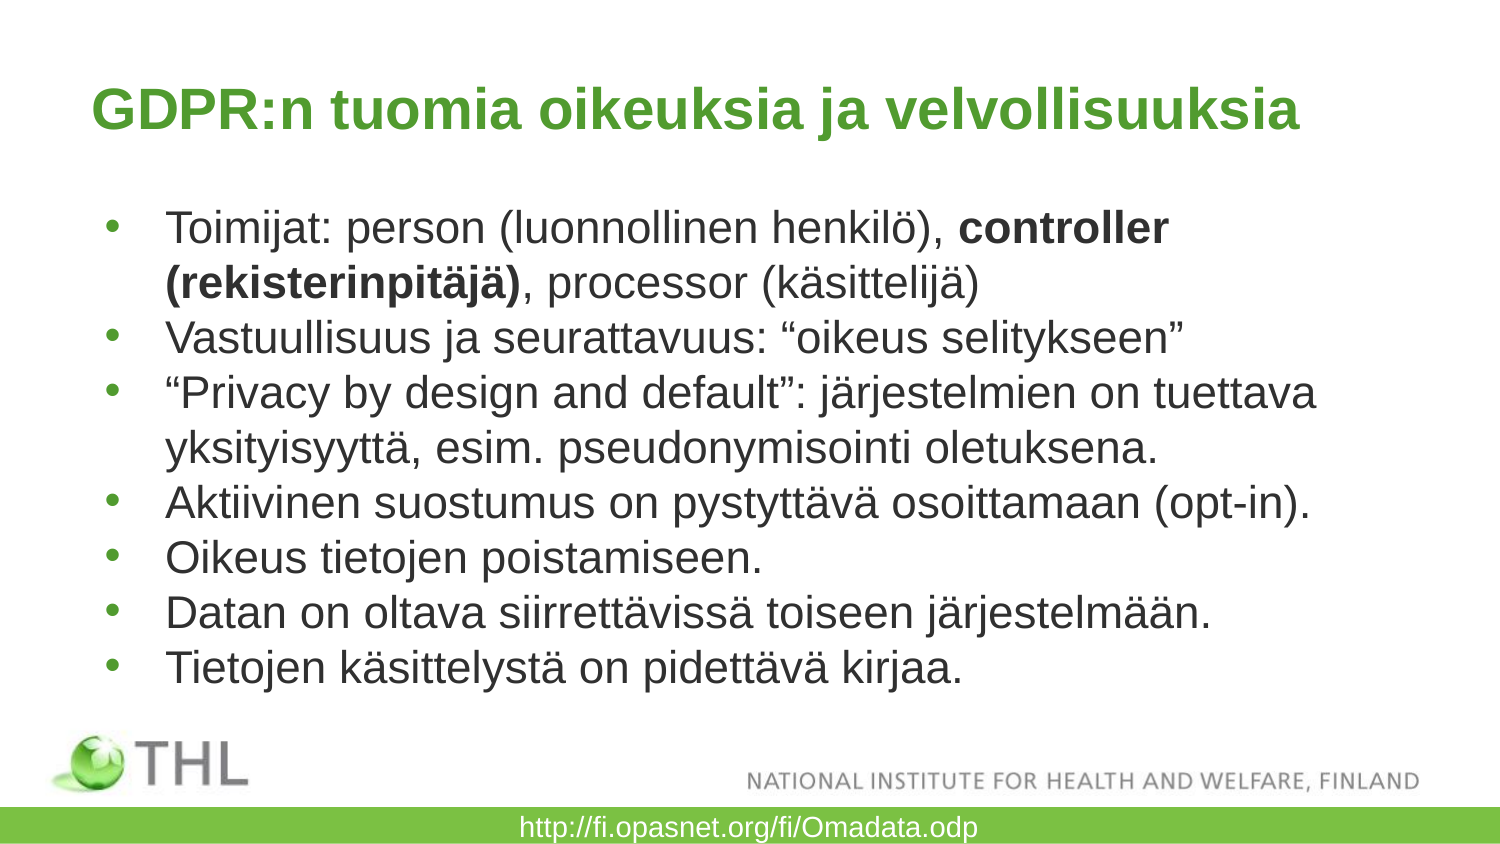

# GDPR:n tuomia oikeuksia ja velvollisuuksia
Toimijat: person (luonnollinen henkilö), controller (rekisterinpitäjä), processor (käsittelijä)
Vastuullisuus ja seurattavuus: “oikeus selitykseen”
“Privacy by design and default”: järjestelmien on tuettava yksityisyyttä, esim. pseudonymisointi oletuksena.
Aktiivinen suostumus on pystyttävä osoittamaan (opt-in).
Oikeus tietojen poistamiseen.
Datan on oltava siirrettävissä toiseen järjestelmään.
Tietojen käsittelystä on pidettävä kirjaa.